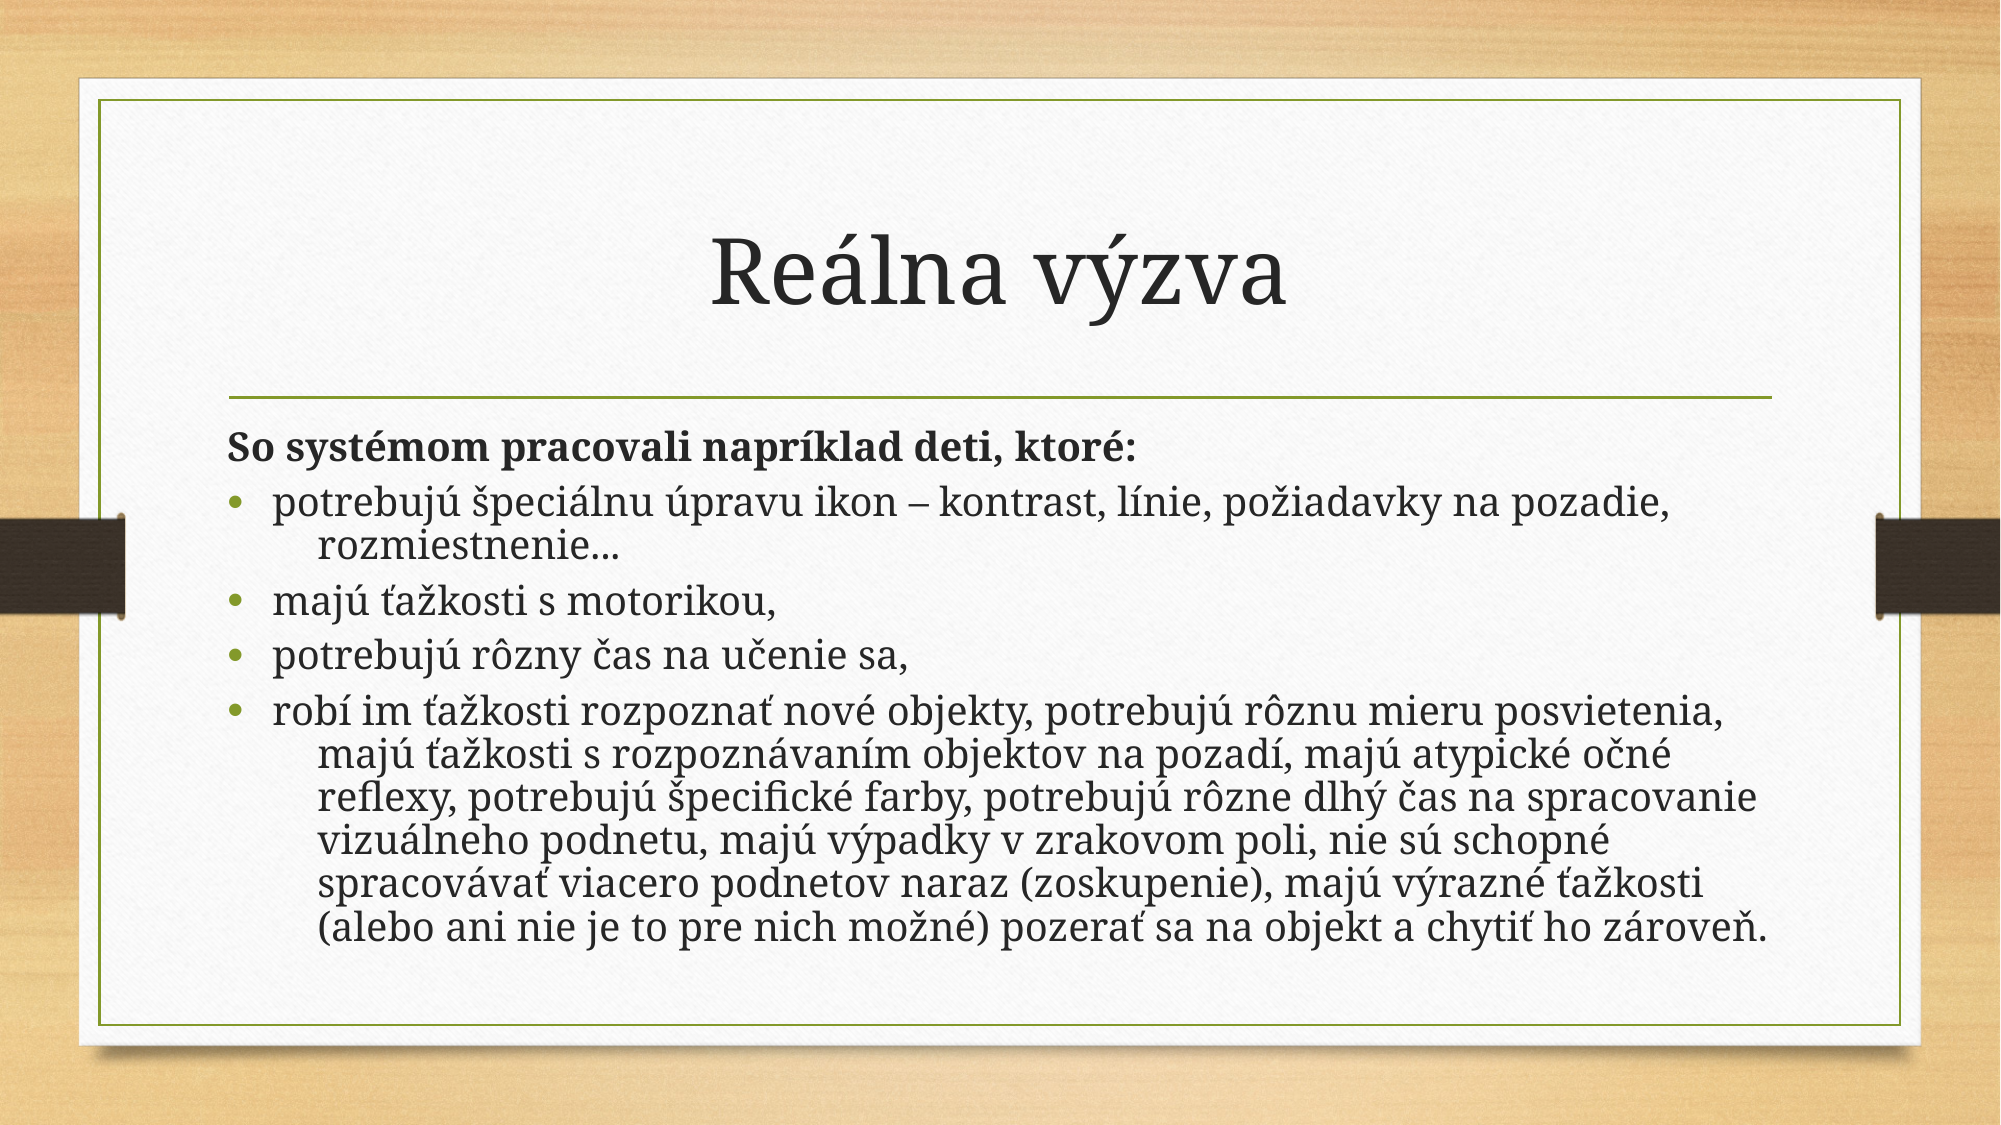

# Reálna výzva
So systémom pracovali napríklad deti, ktoré:
potrebujú špeciálnu úpravu ikon – kontrast, línie, požiadavky na pozadie, rozmiestnenie...
majú ťažkosti s motorikou,
potrebujú rôzny čas na učenie sa,
robí im ťažkosti rozpoznať nové objekty, potrebujú rôznu mieru posvietenia, majú ťažkosti s rozpoznávaním objektov na pozadí, majú atypické očné reflexy, potrebujú špecifické farby, potrebujú rôzne dlhý čas na spracovanie vizuálneho podnetu, majú výpadky v zrakovom poli, nie sú schopné spracovávať viacero podnetov naraz (zoskupenie), majú výrazné ťažkosti (alebo ani nie je to pre nich možné) pozerať sa na objekt a chytiť ho zároveň.